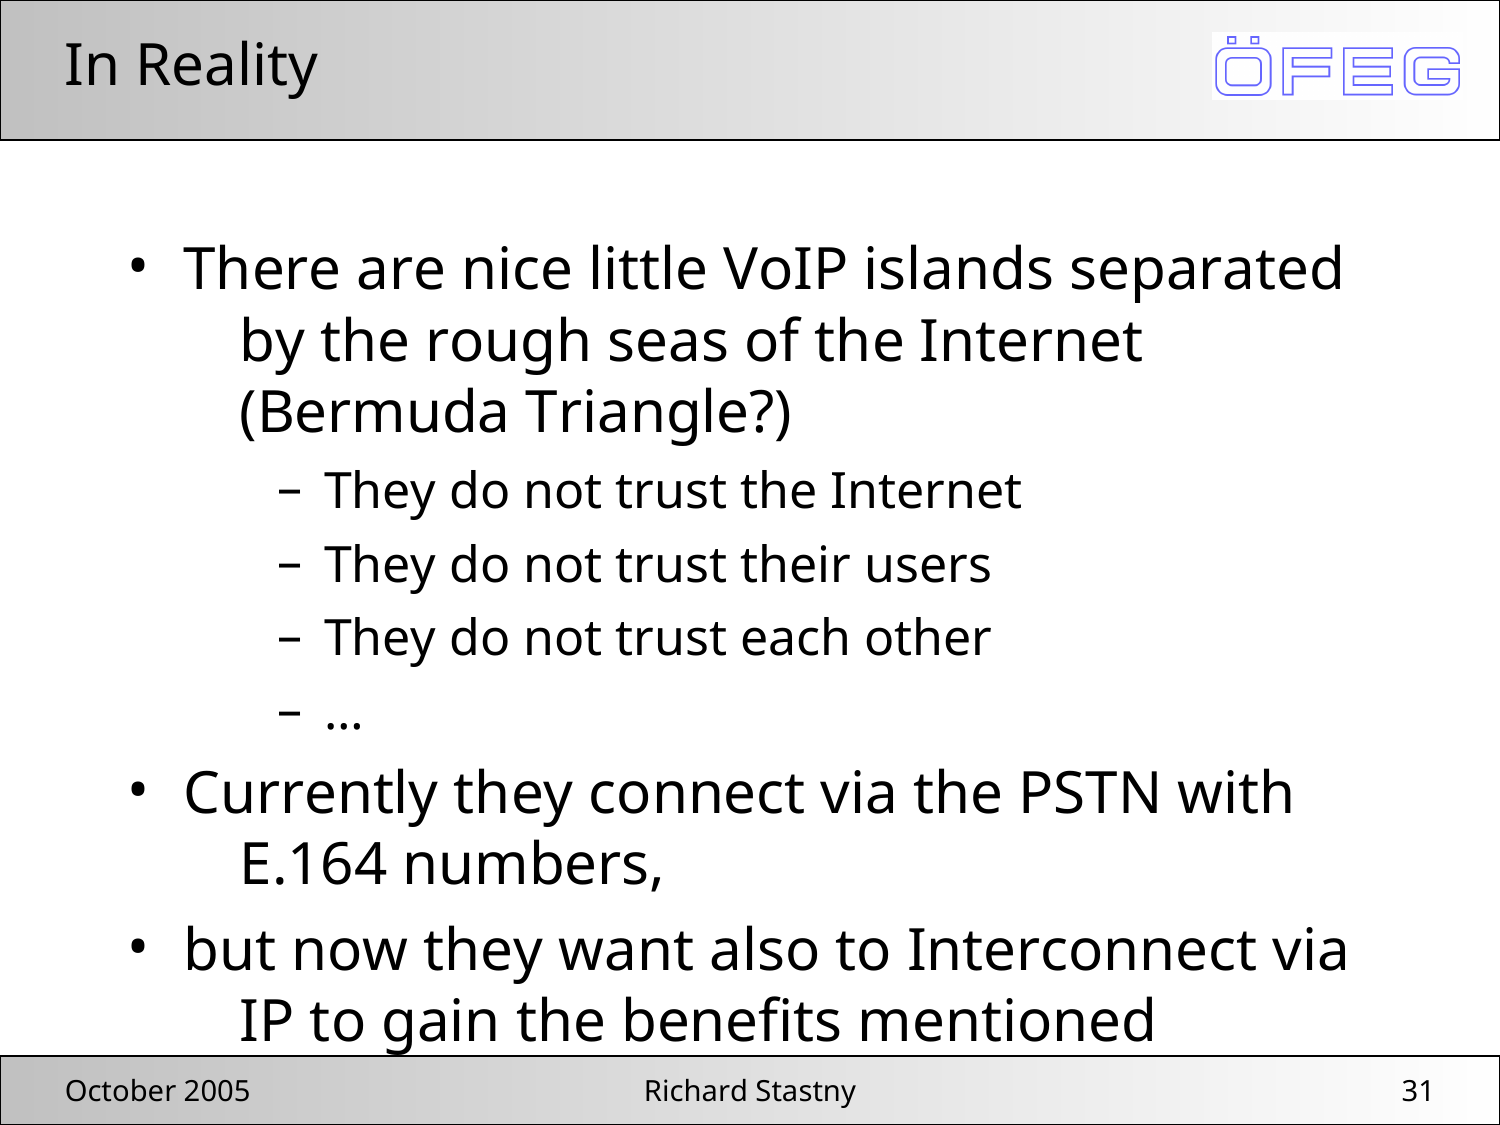

# In Reality
There are nice little VoIP islands separated by the rough seas of the Internet (Bermuda Triangle?)
They do not trust the Internet
They do not trust their users
They do not trust each other
…
Currently they connect via the PSTN with E.164 numbers,
but now they want also to Interconnect via IP to gain the benefits mentioned
October 2005
Richard Stastny
31